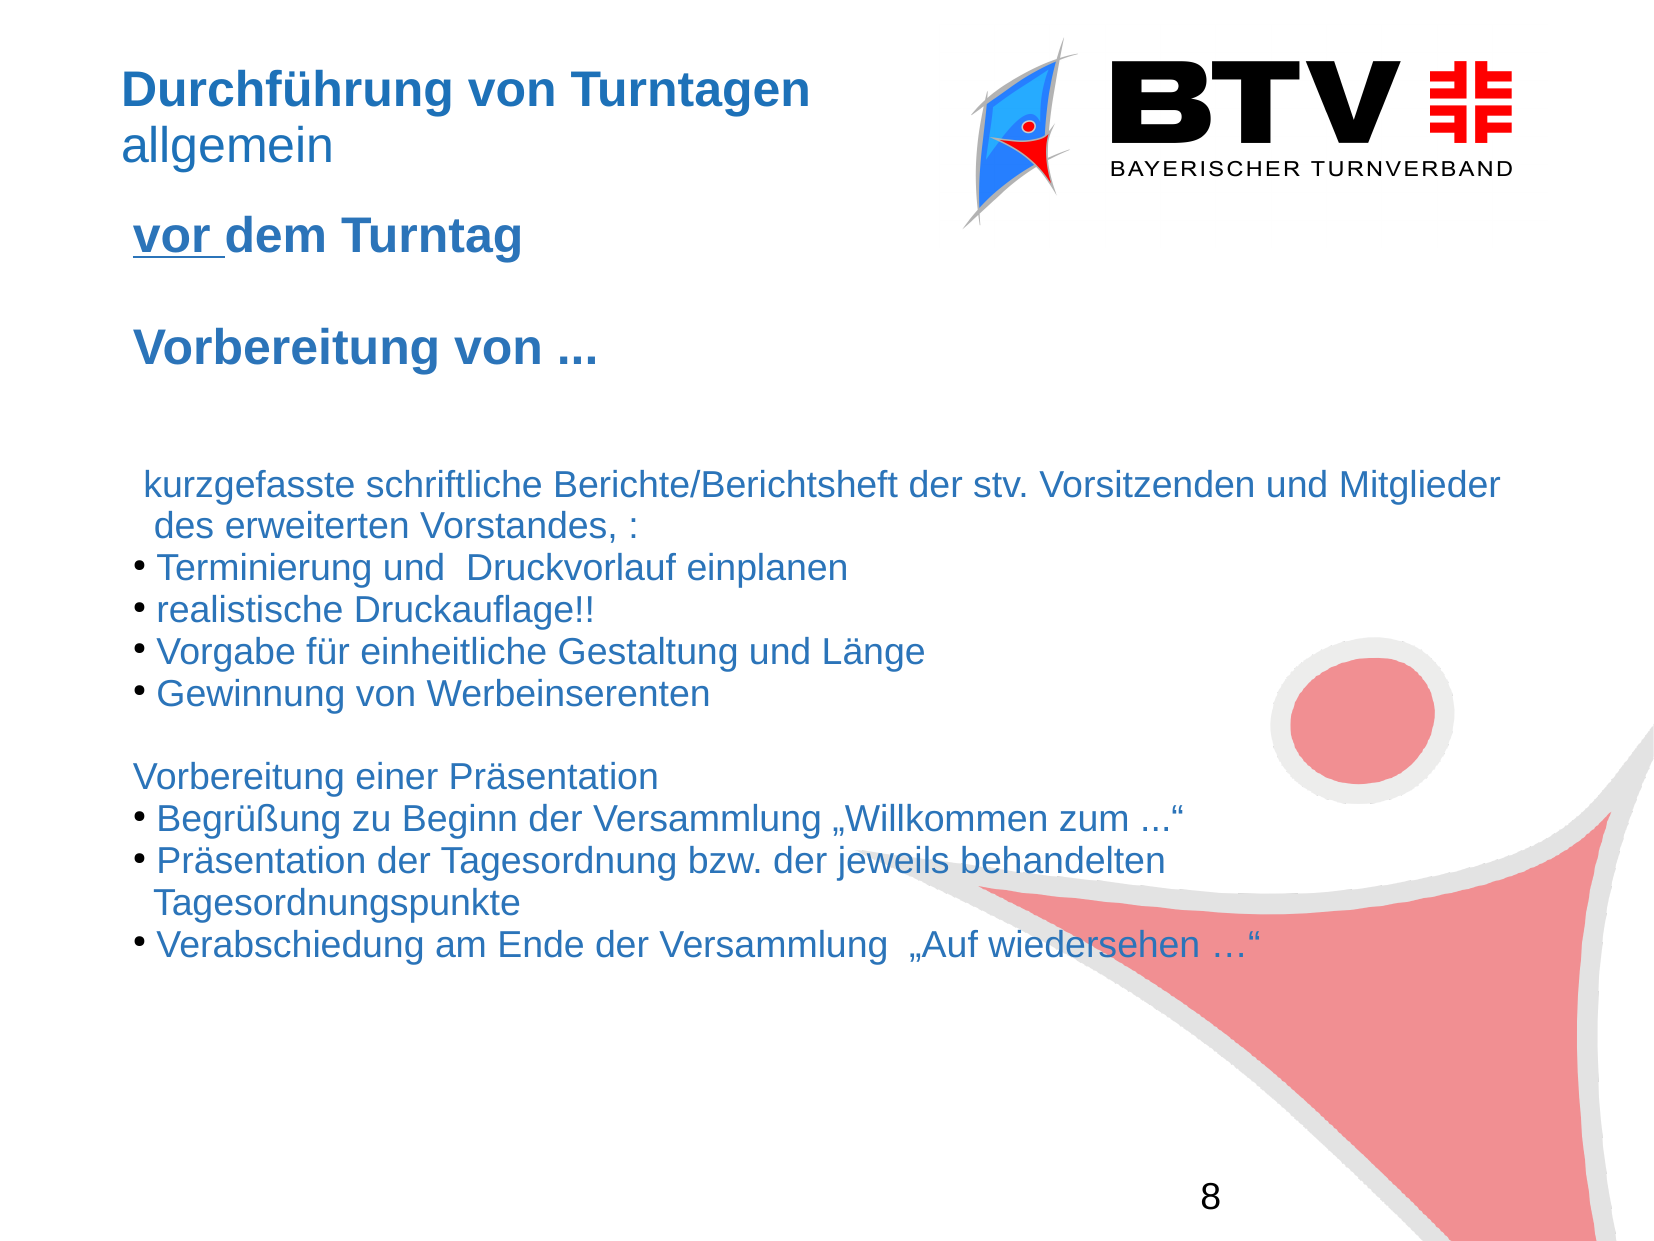

Durchführung von Turntagen
allgemein
# vor dem Turntag
Vorbereitung von ...
 kurzgefasste schriftliche Berichte/Berichtsheft der stv. Vorsitzenden und Mitglieder
 des erweiterten Vorstandes, :
 Terminierung und Druckvorlauf einplanen
 realistische Druckauflage!!
 Vorgabe für einheitliche Gestaltung und Länge
 Gewinnung von Werbeinserenten
Vorbereitung einer Präsentation
 Begrüßung zu Beginn der Versammlung „Willkommen zum ...“
 Präsentation der Tagesordnung bzw. der jeweils behandelten
 Tagesordnungspunkte
 Verabschiedung am Ende der Versammlung „Auf wiedersehen …“